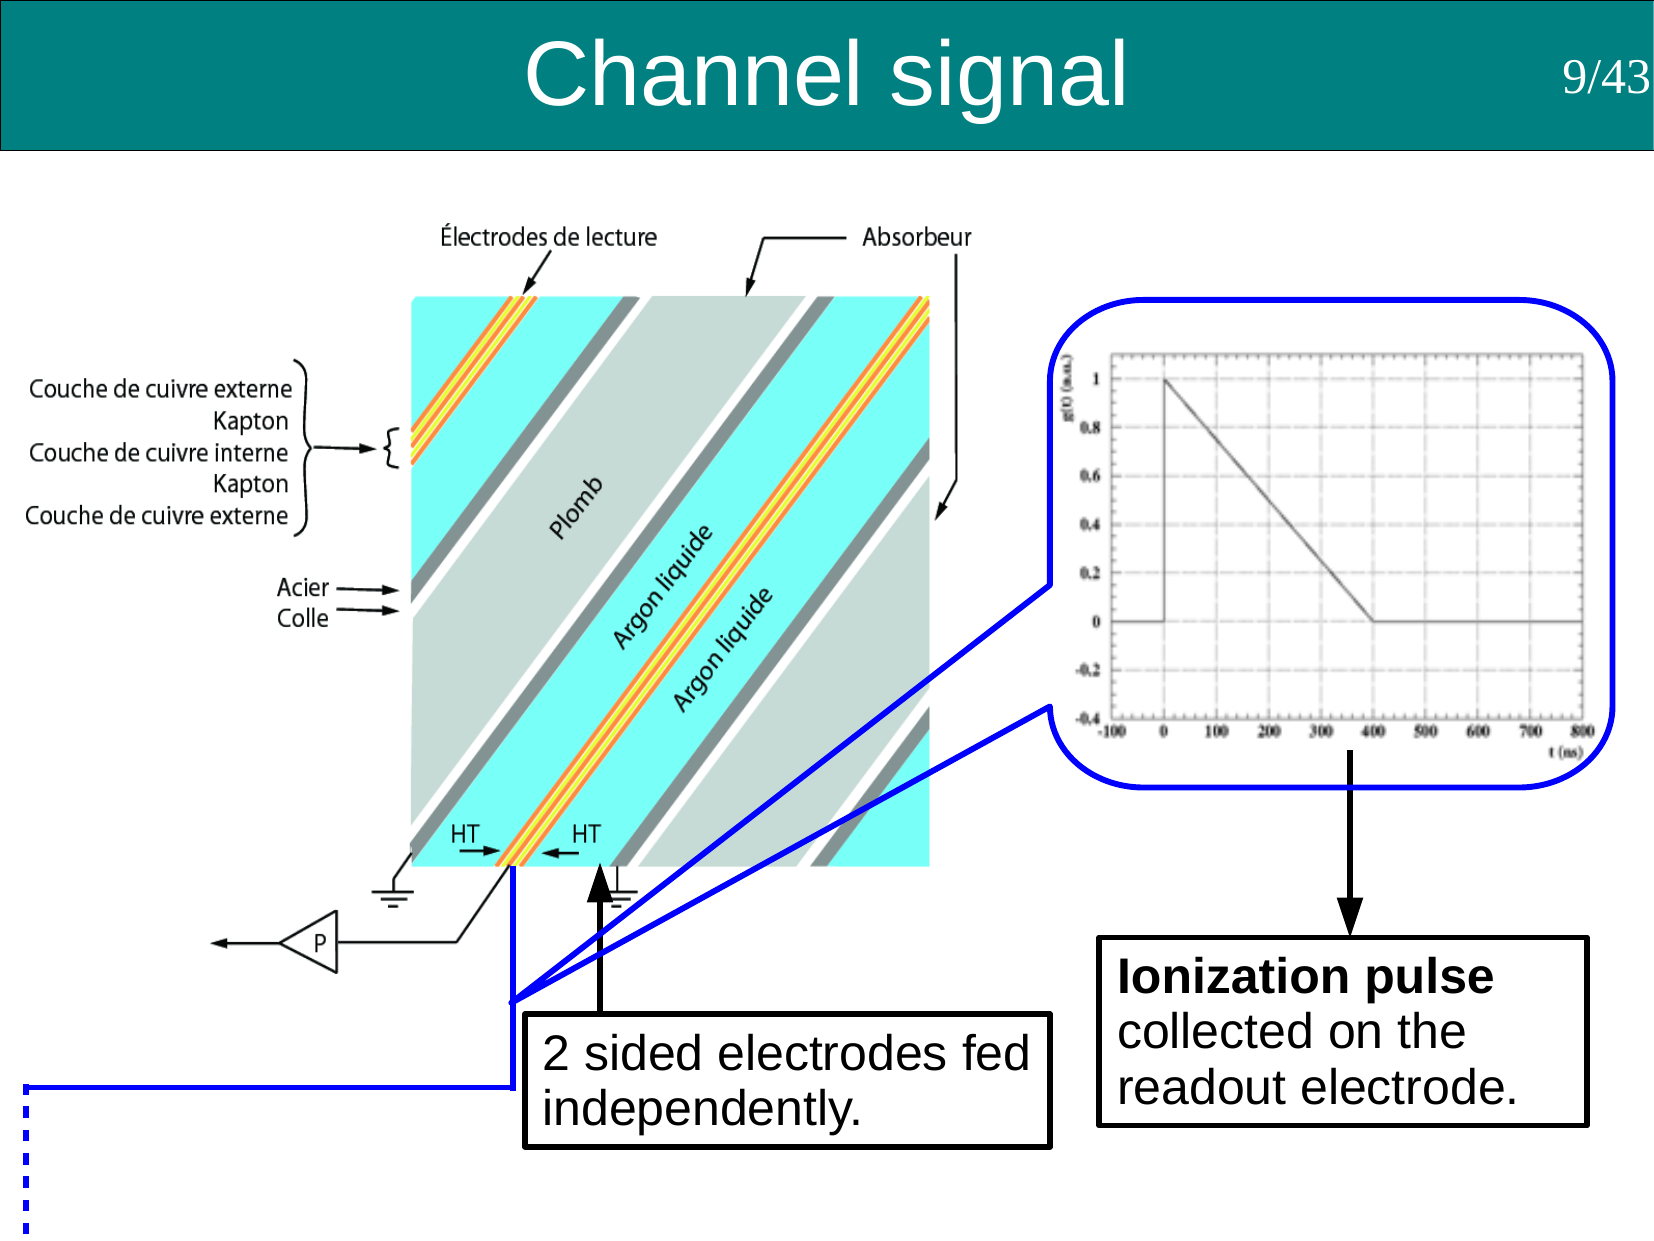

# Channel signal
9
Ionization pulse collected on the readout electrode.
2 sided electrodes fed independently.